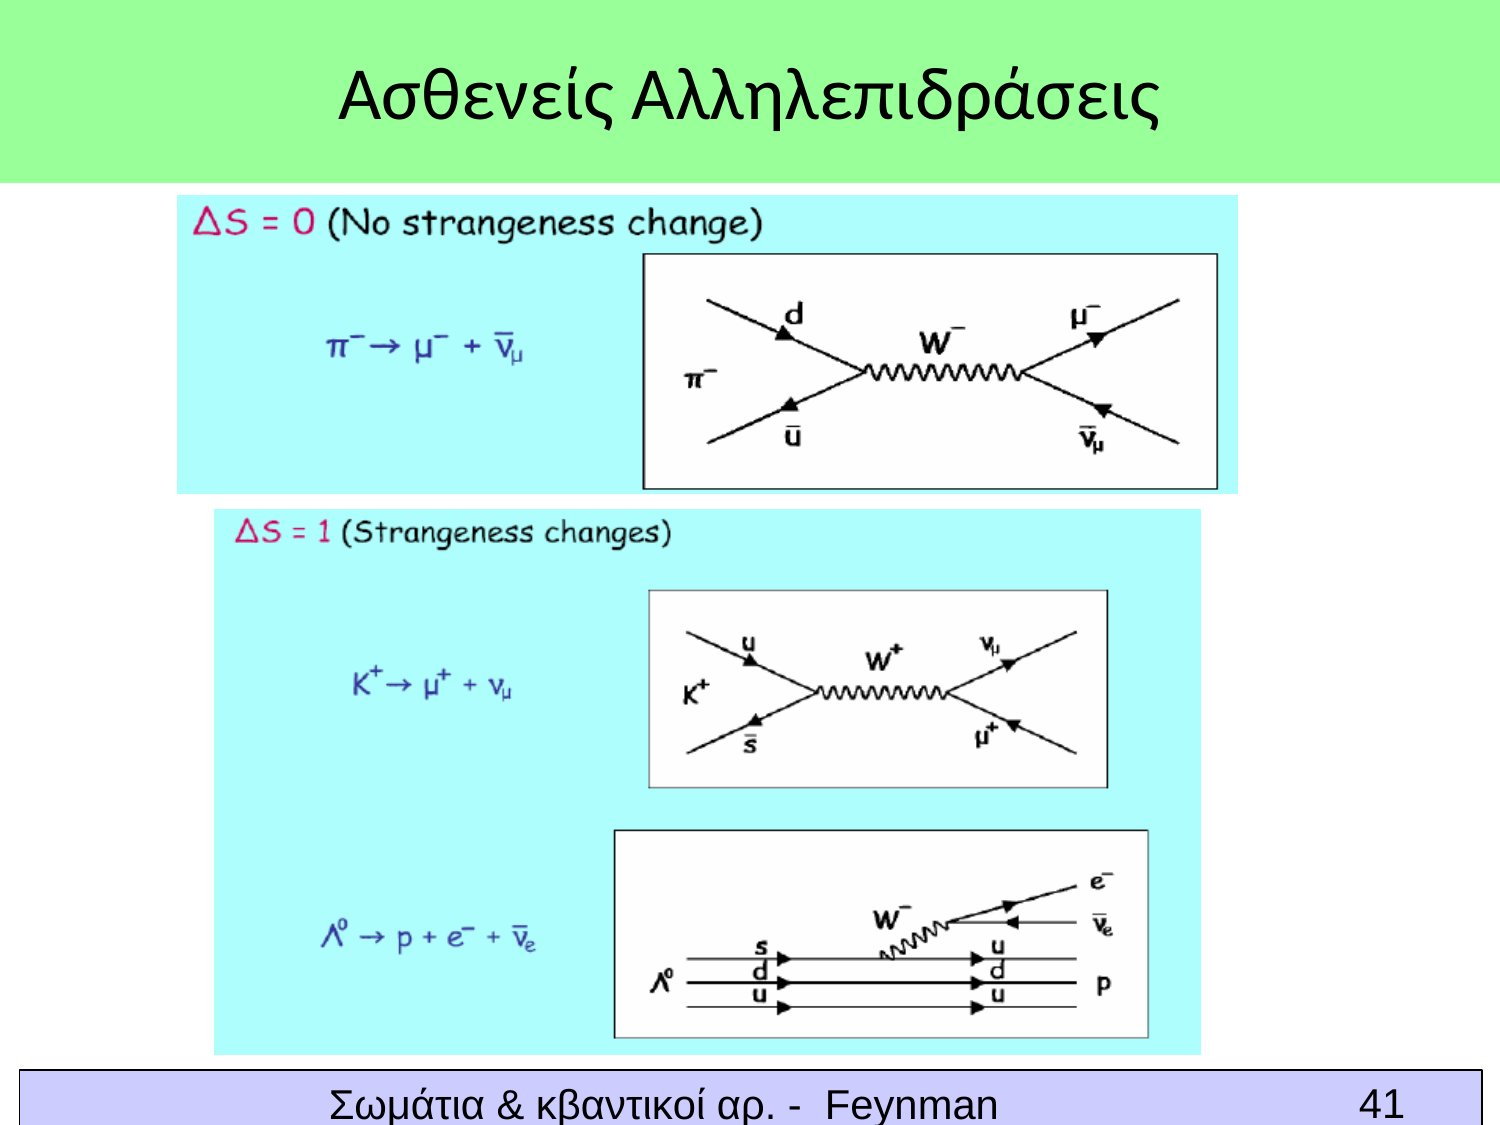

Ασθενείς Αλληλεπιδράσεις
41
Σωμάτια & κβαντικοί αρ. - Feynman